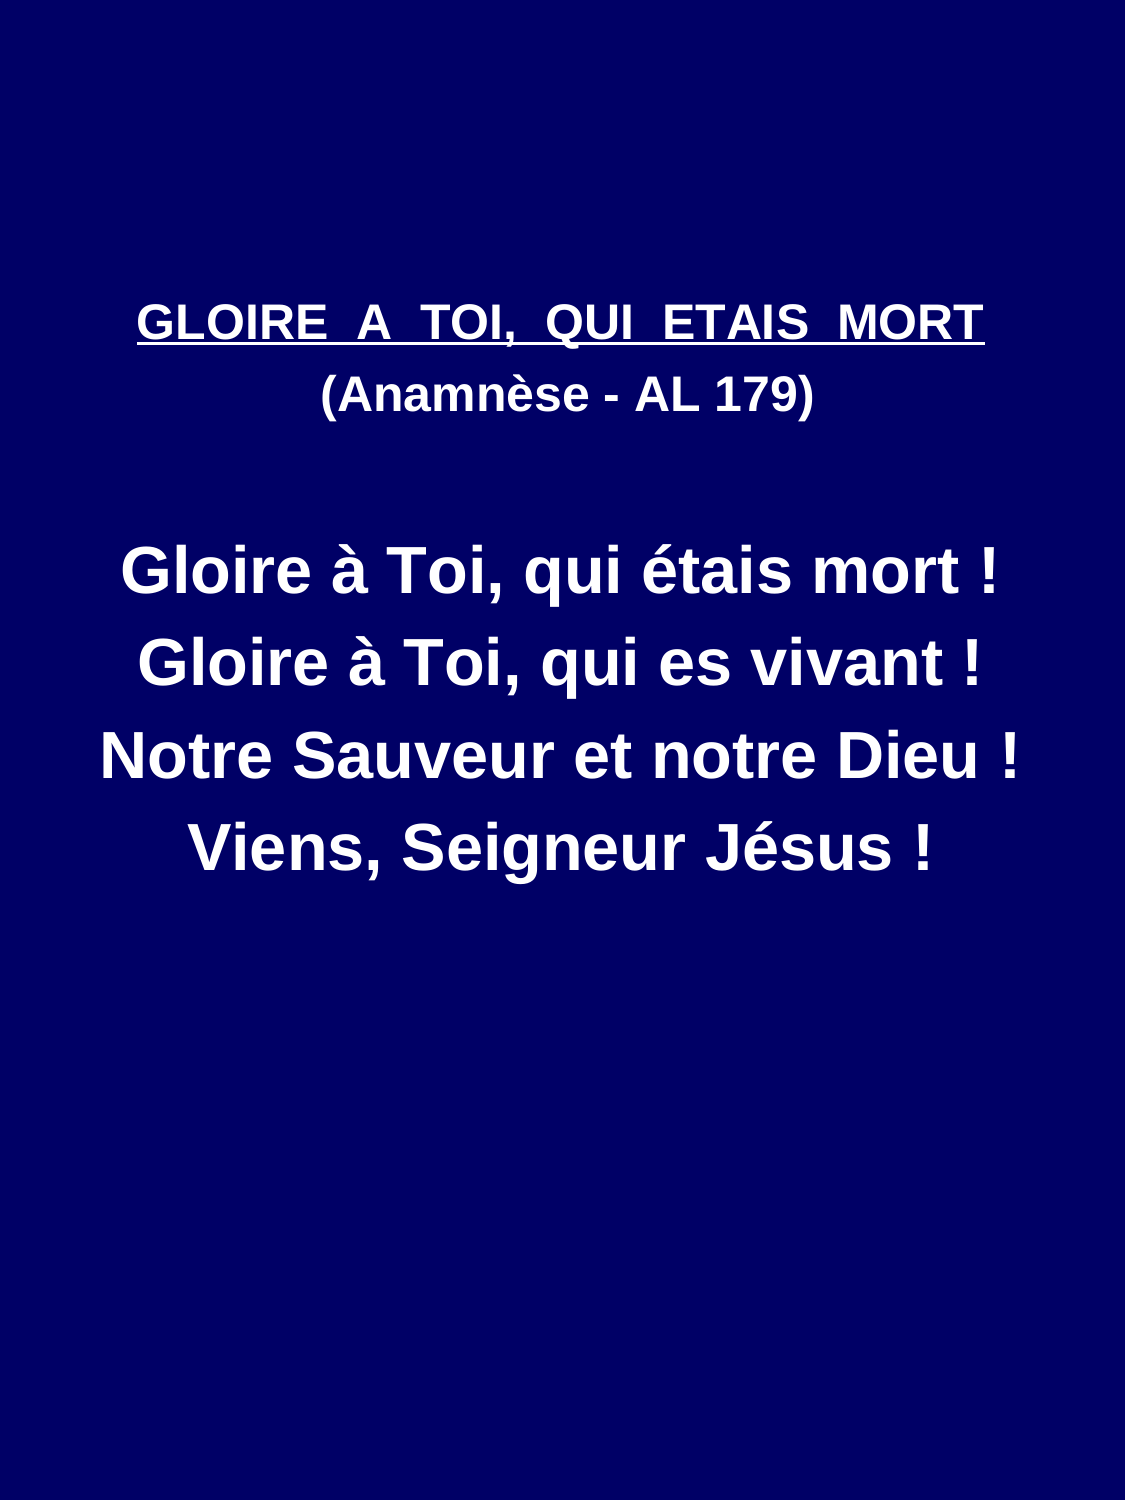

GLOIRE A TOI, QUI ETAIS MORT
 (Anamnèse - AL 179)
Gloire à Toi, qui étais mort !
Gloire à Toi, qui es vivant !
Notre Sauveur et notre Dieu !
Viens, Seigneur Jésus !